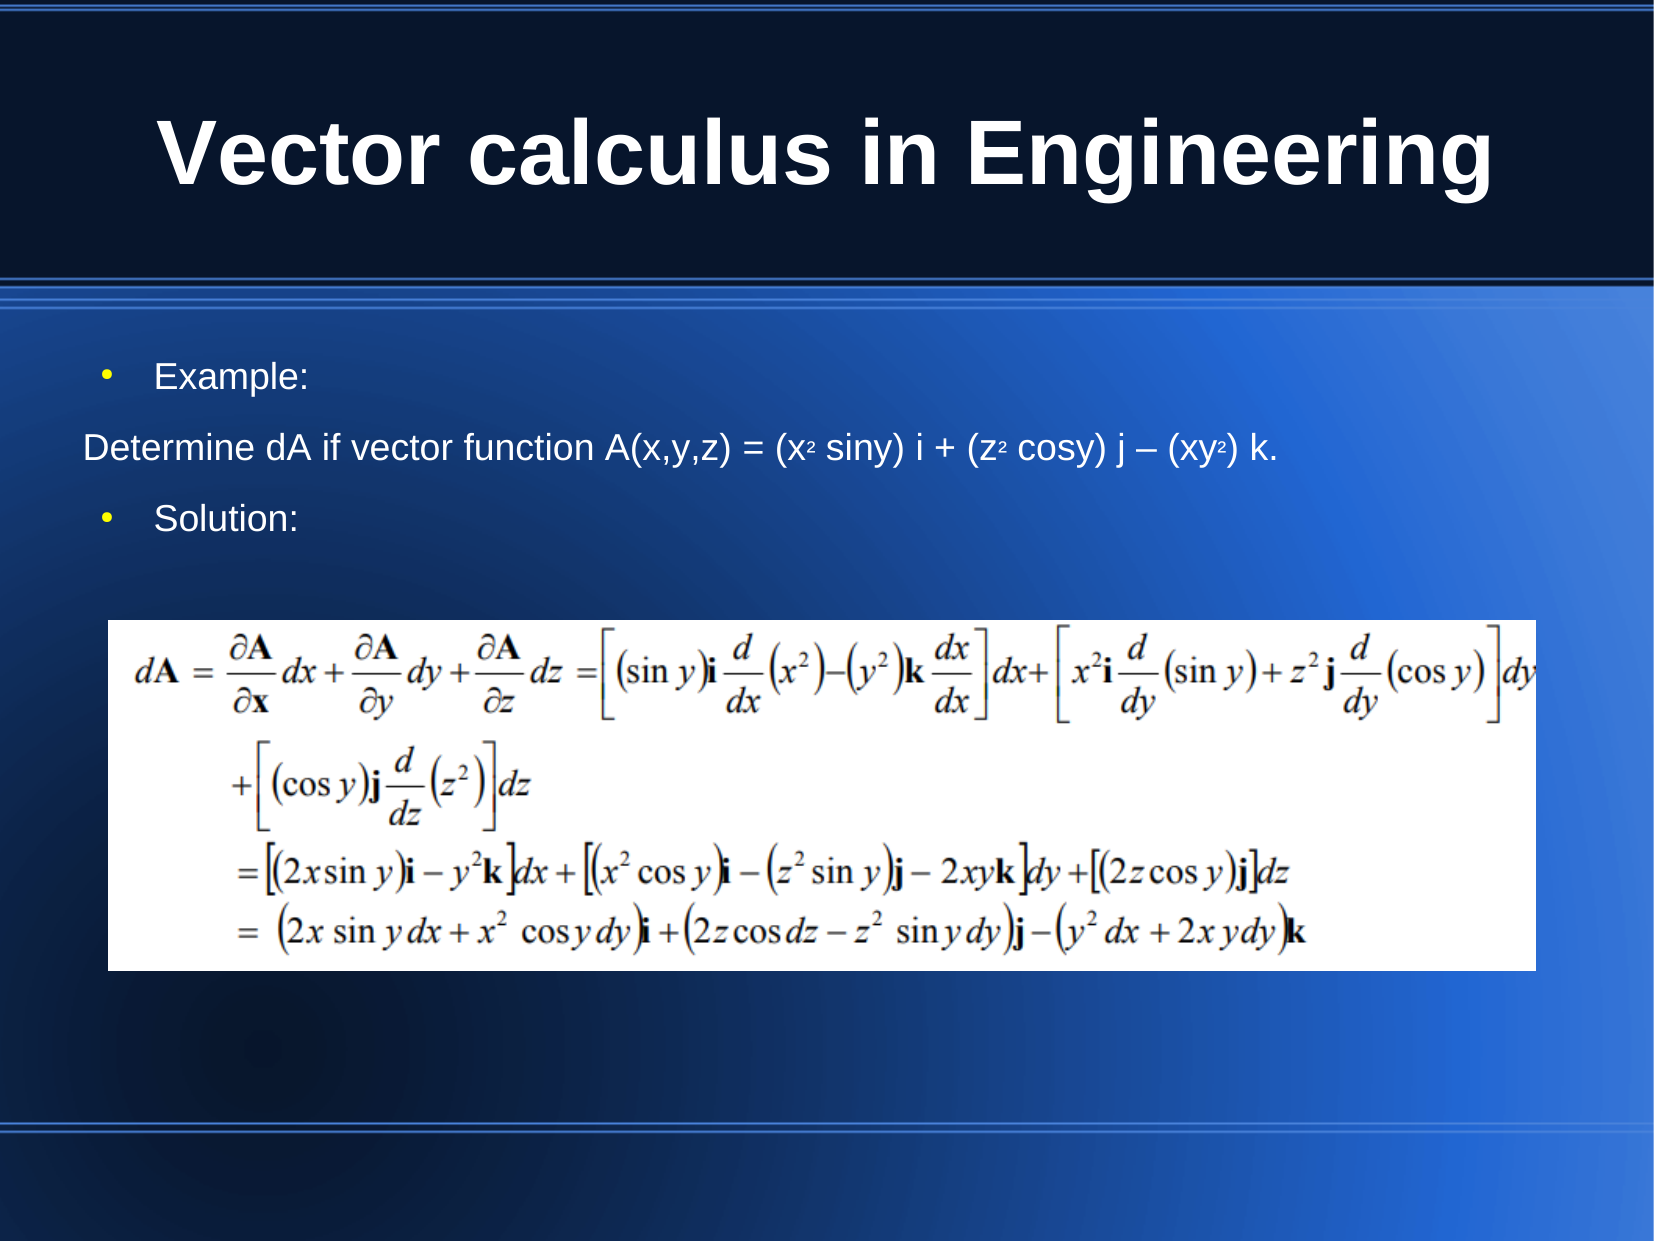

# Vector calculus in Engineering
Example:
Determine dA if vector function A(x,y,z) = (x² siny) i + (z² cosy) j – (xy²) k.
Solution: